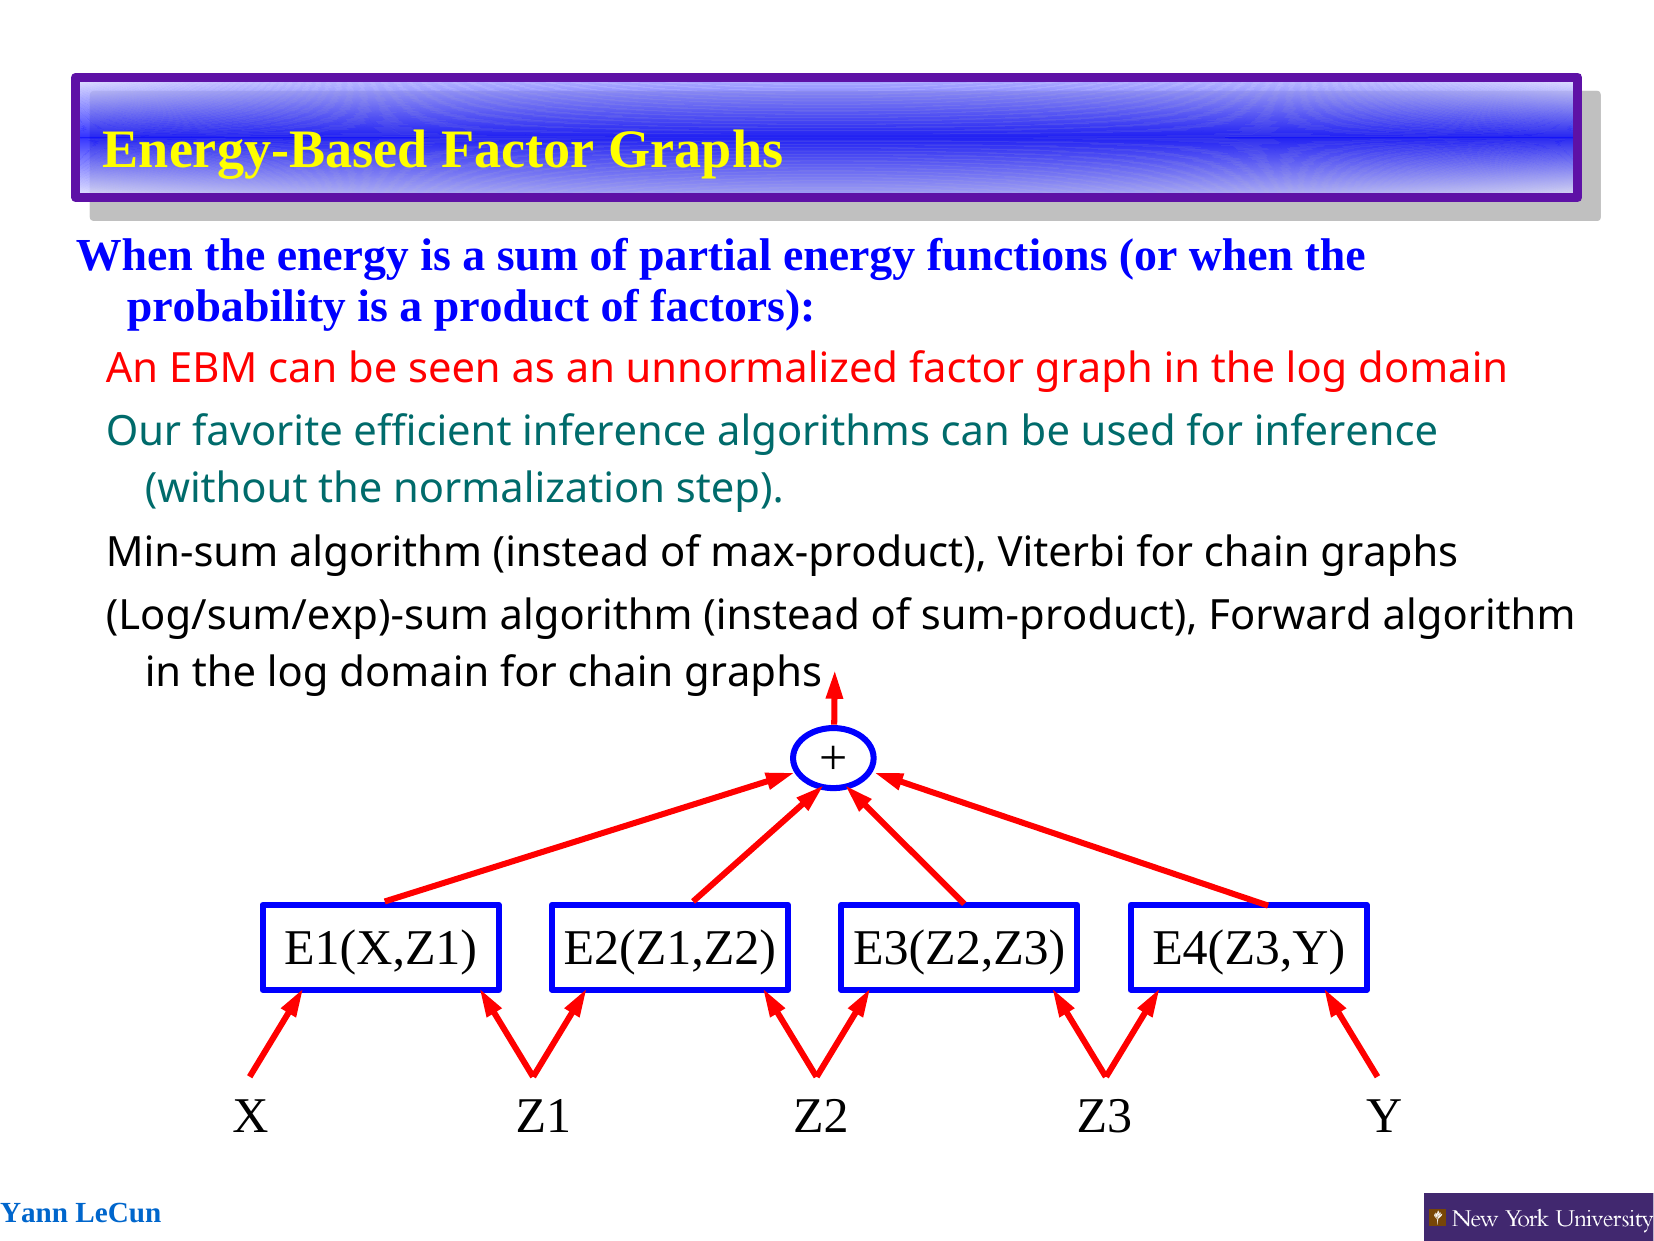

# Energy-Based Factor Graphs
When the energy is a sum of partial energy functions (or when the probability is a product of factors):
An EBM can be seen as an unnormalized factor graph in the log domain
Our favorite efficient inference algorithms can be used for inference (without the normalization step).
Min-sum algorithm (instead of max-product), Viterbi for chain graphs
(Log/sum/exp)-sum algorithm (instead of sum-product), Forward algorithm in the log domain for chain graphs
+
E1(X,Z1)
E2(Z1,Z2)
E3(Z2,Z3)
E4(Z3,Y)
X
Z1
Z2
Z3
Y